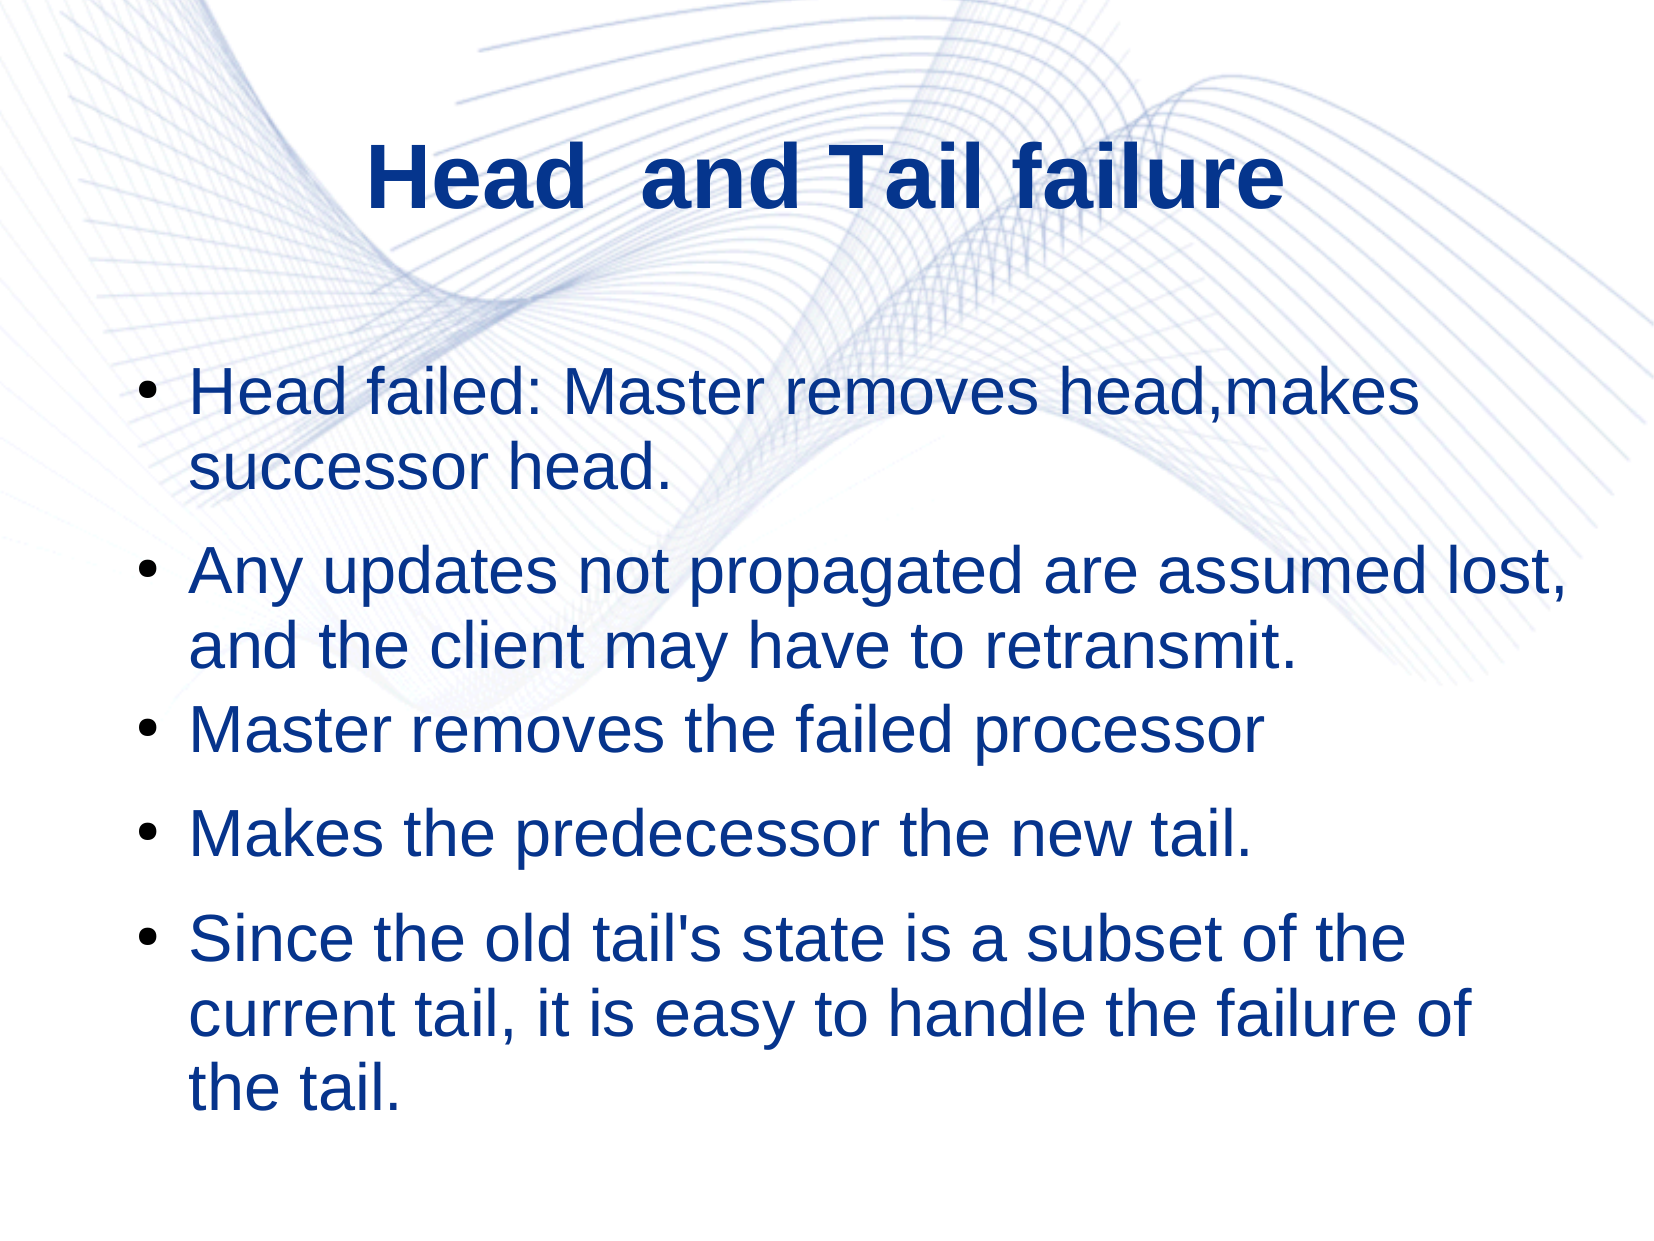

# Head and Tail failure
Head failed: Master removes head,makes successor head.
Any updates not propagated are assumed lost, and the client may have to retransmit.
Master removes the failed processor
Makes the predecessor the new tail.
Since the old tail's state is a subset of the current tail, it is easy to handle the failure of the tail.